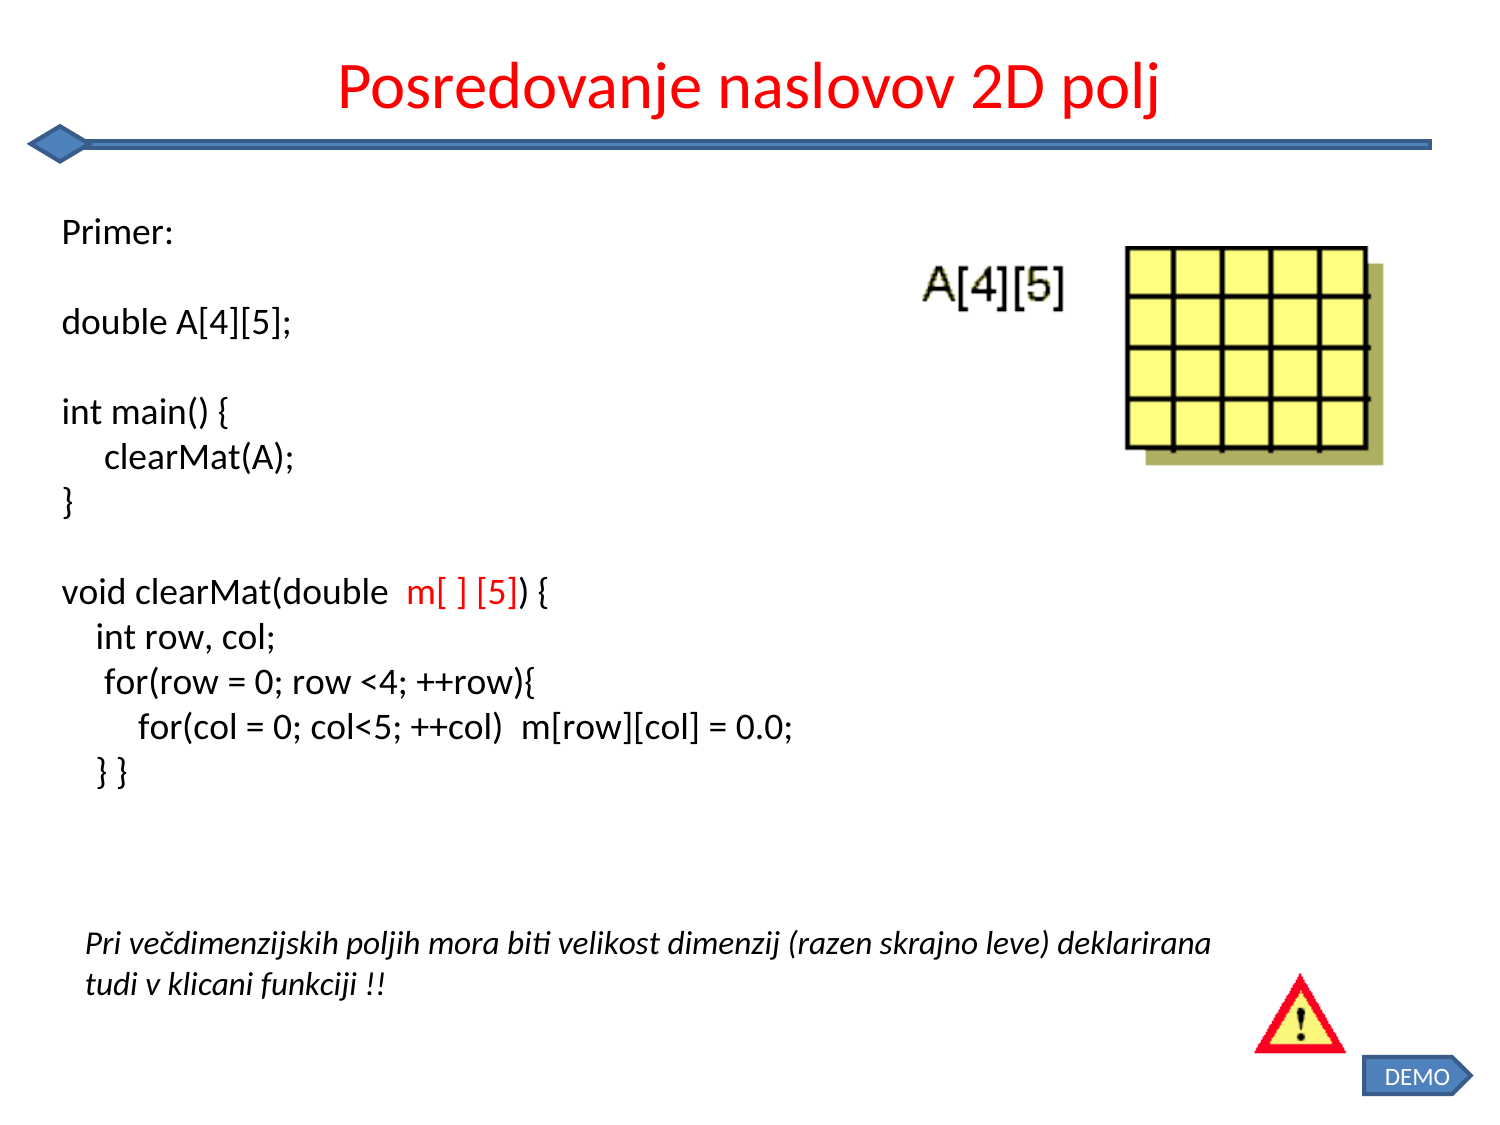

# Posredovanje naslovov 2D polj
Primer:
double A[4][5];
int main() {
 clearMat(A);
}
void clearMat(double  m[ ] [5]) {
    int row, col;
     for(row = 0; row <4; ++row){
         for(col = 0; col<5; ++col)  m[row][col] = 0.0;
    } }
Pri večdimenzijskih poljih mora biti velikost dimenzij (razen skrajno leve) deklarirana tudi v klicani funkciji !!
DEMO